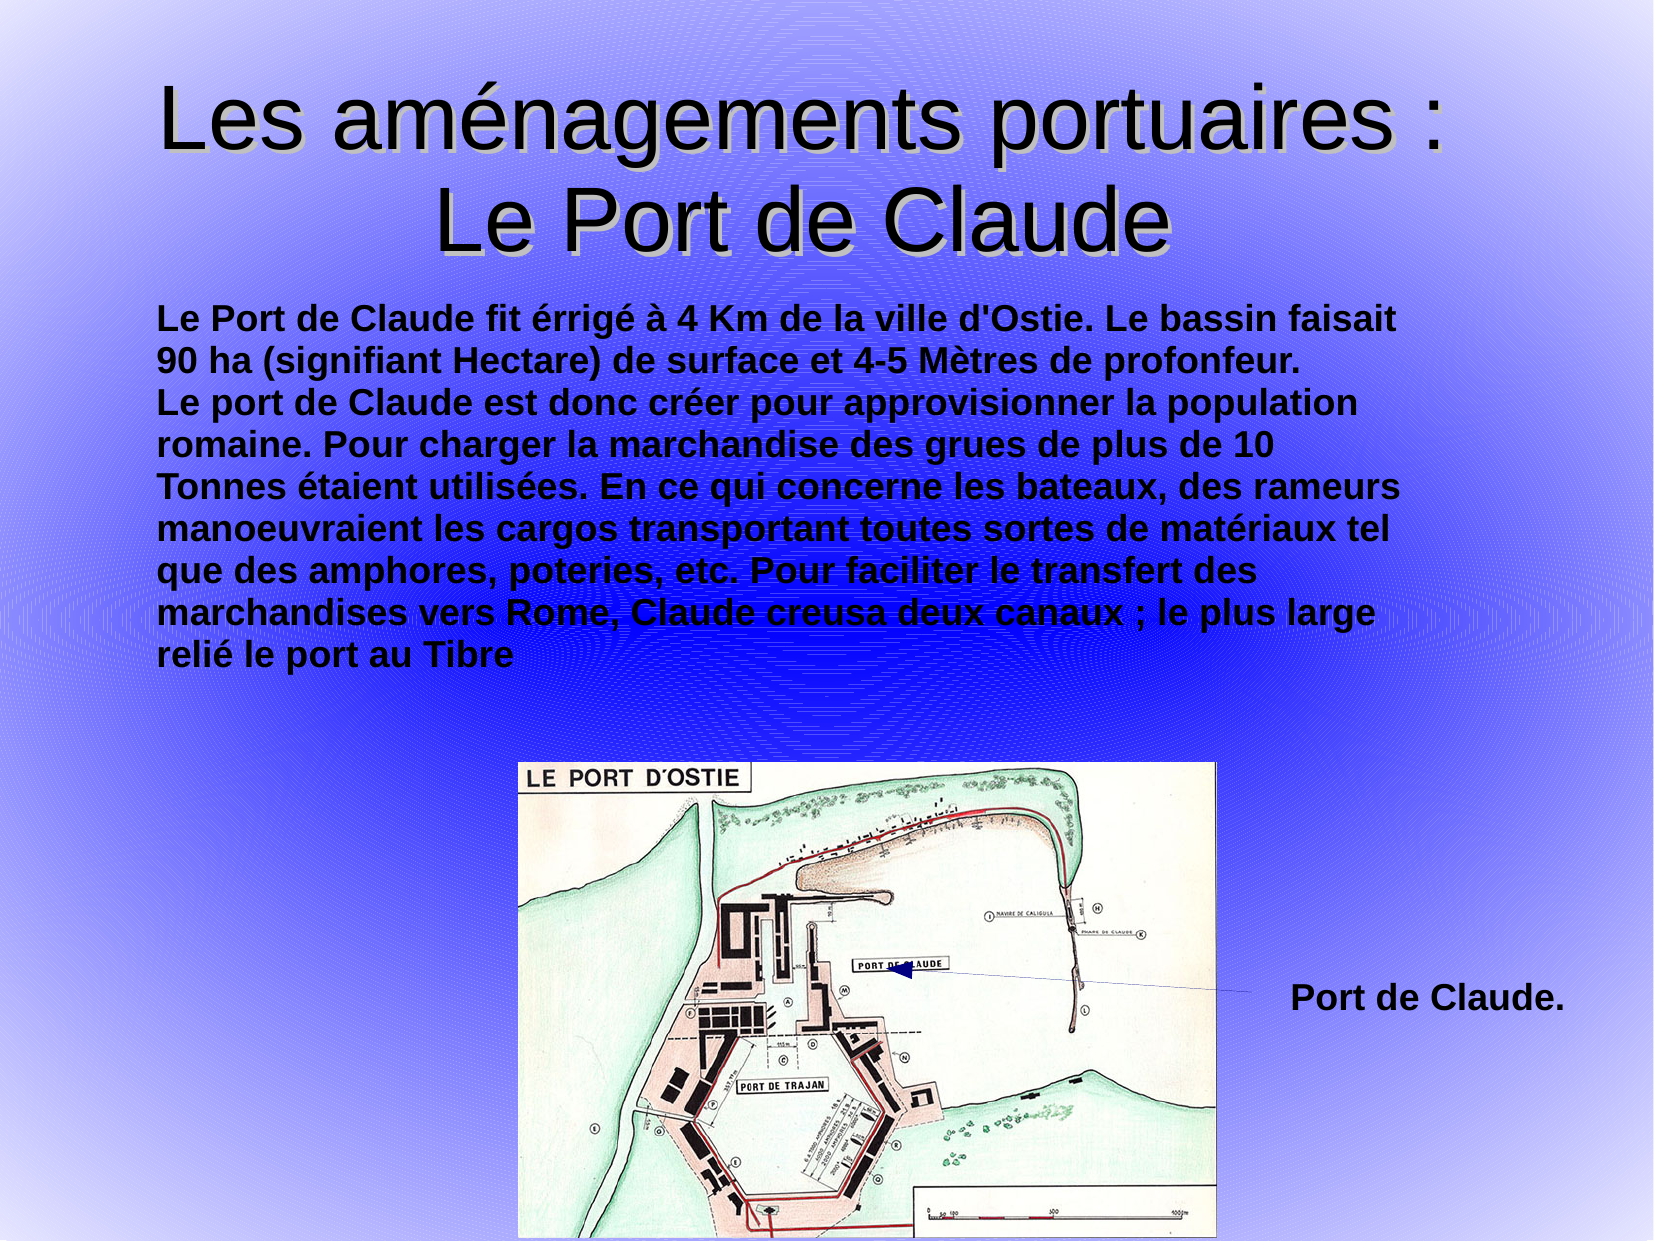

#
Les aménagements portuaires : Le Port de Claude
Le Port de Claude fit érrigé à 4 Km de la ville d'Ostie. Le bassin faisait 90 ha (signifiant Hectare) de surface et 4-5 Mètres de profonfeur.
Le port de Claude est donc créer pour approvisionner la population romaine. Pour charger la marchandise des grues de plus de 10 Tonnes étaient utilisées. En ce qui concerne les bateaux, des rameurs manoeuvraient les cargos transportant toutes sortes de matériaux tel que des amphores, poteries, etc. Pour faciliter le transfert des marchandises vers Rome, Claude creusa deux canaux ; le plus large relié le port au Tibre
Port de Claude.